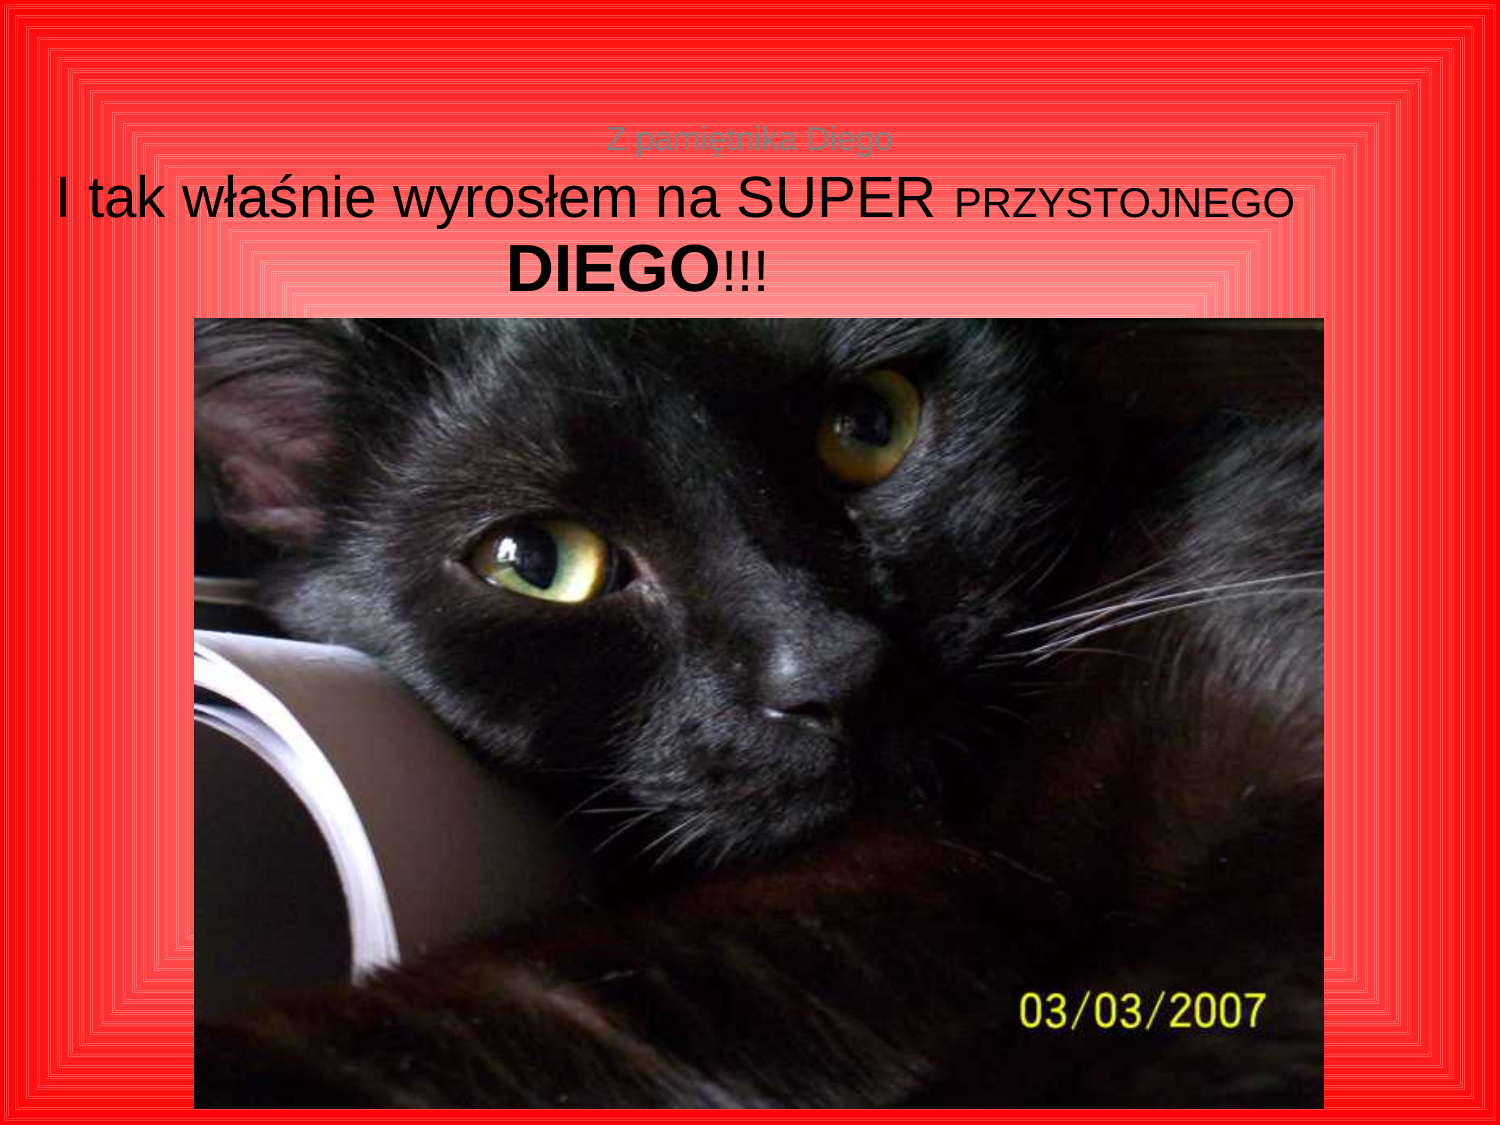

# Z pamiętnika Diego
I tak właśnie wyrosłem na SUPER PRZYSTOJNEGO 				DIEGO!!!